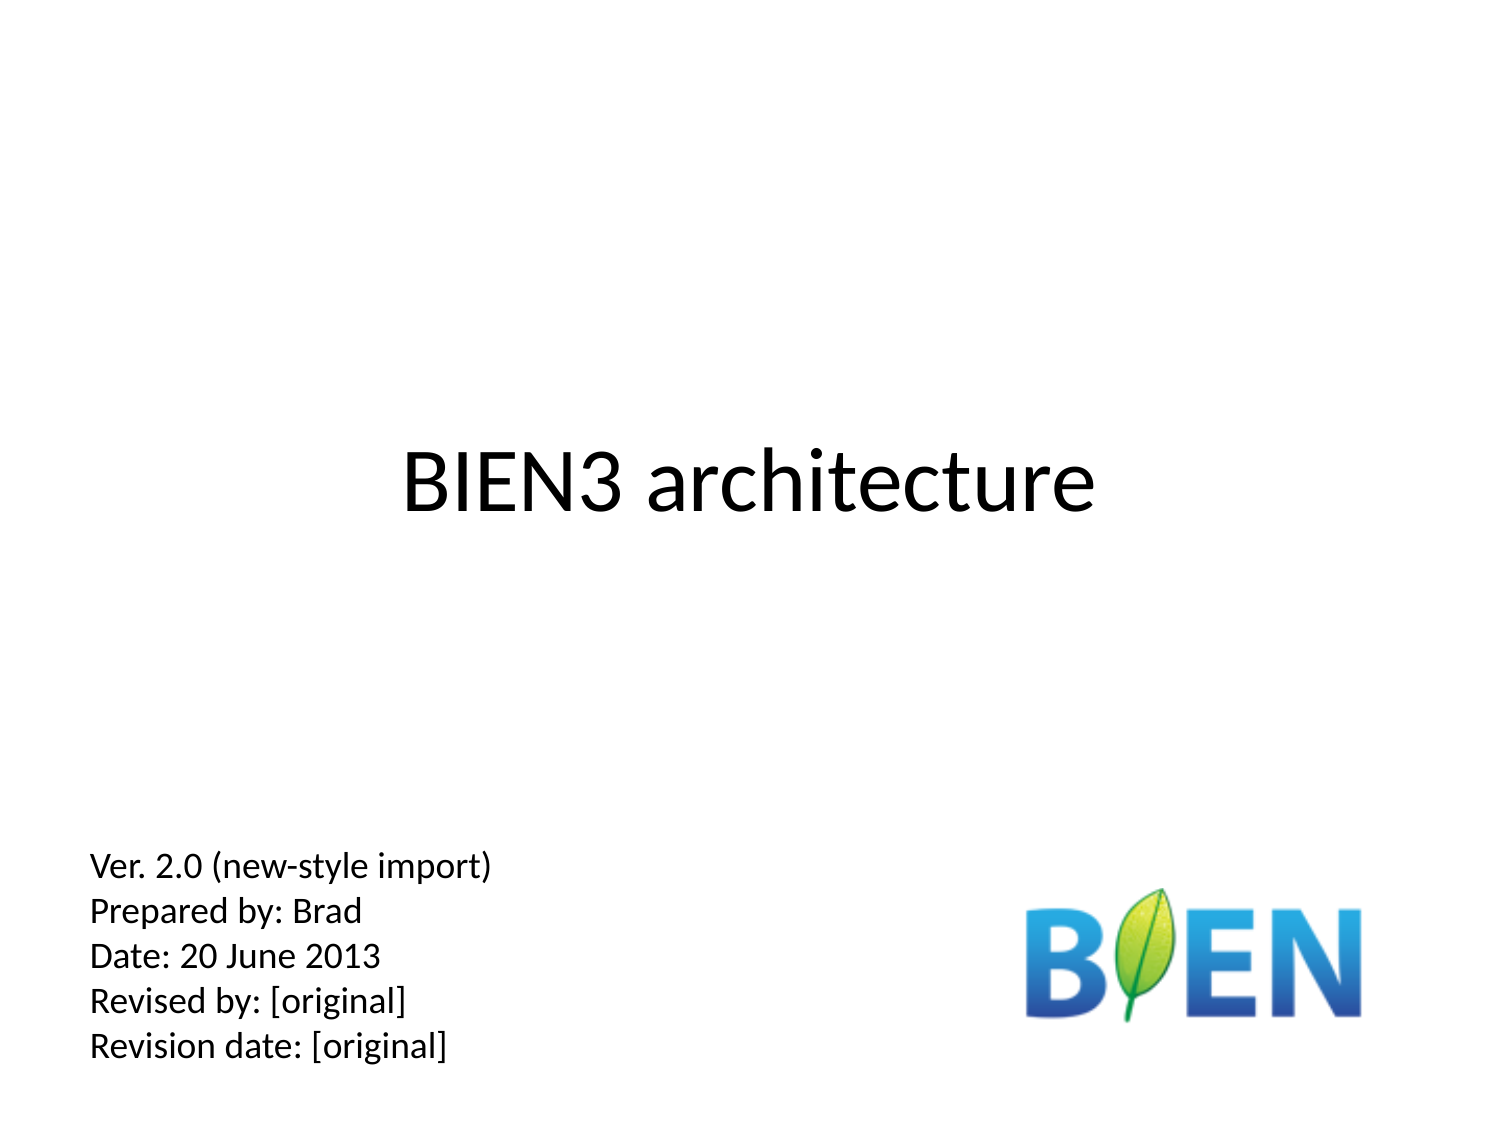

BIEN3 architecture
Ver. 2.0 (new-style import)
Prepared by: Brad
Date: 20 June 2013
Revised by: [original]
Revision date: [original]